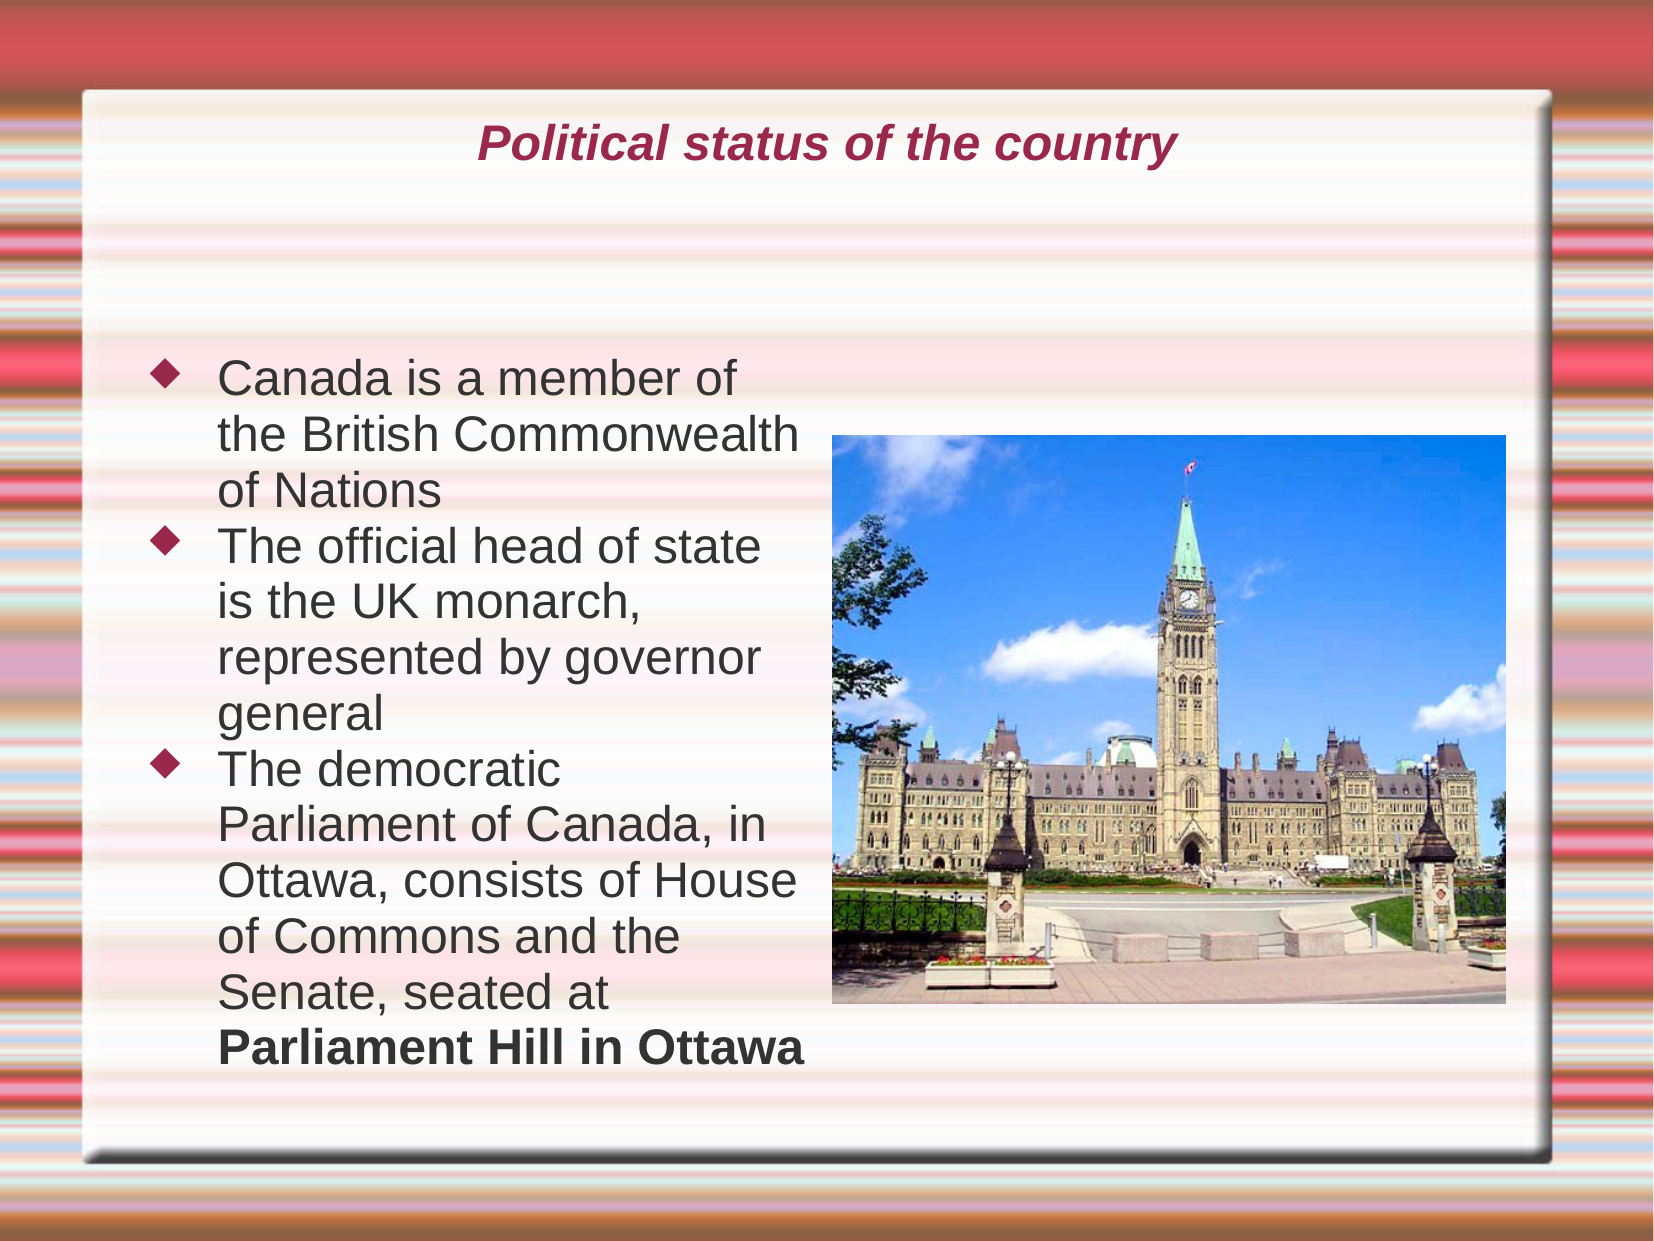

# Political status of the country
Canada is a member of the British Commonwealth of Nations
The official head of state is the UK monarch, represented by governor general
The democratic Parliament of Canada, in Ottawa, consists of House of Commons and the Senate, seated at Parliament Hill in Ottawa